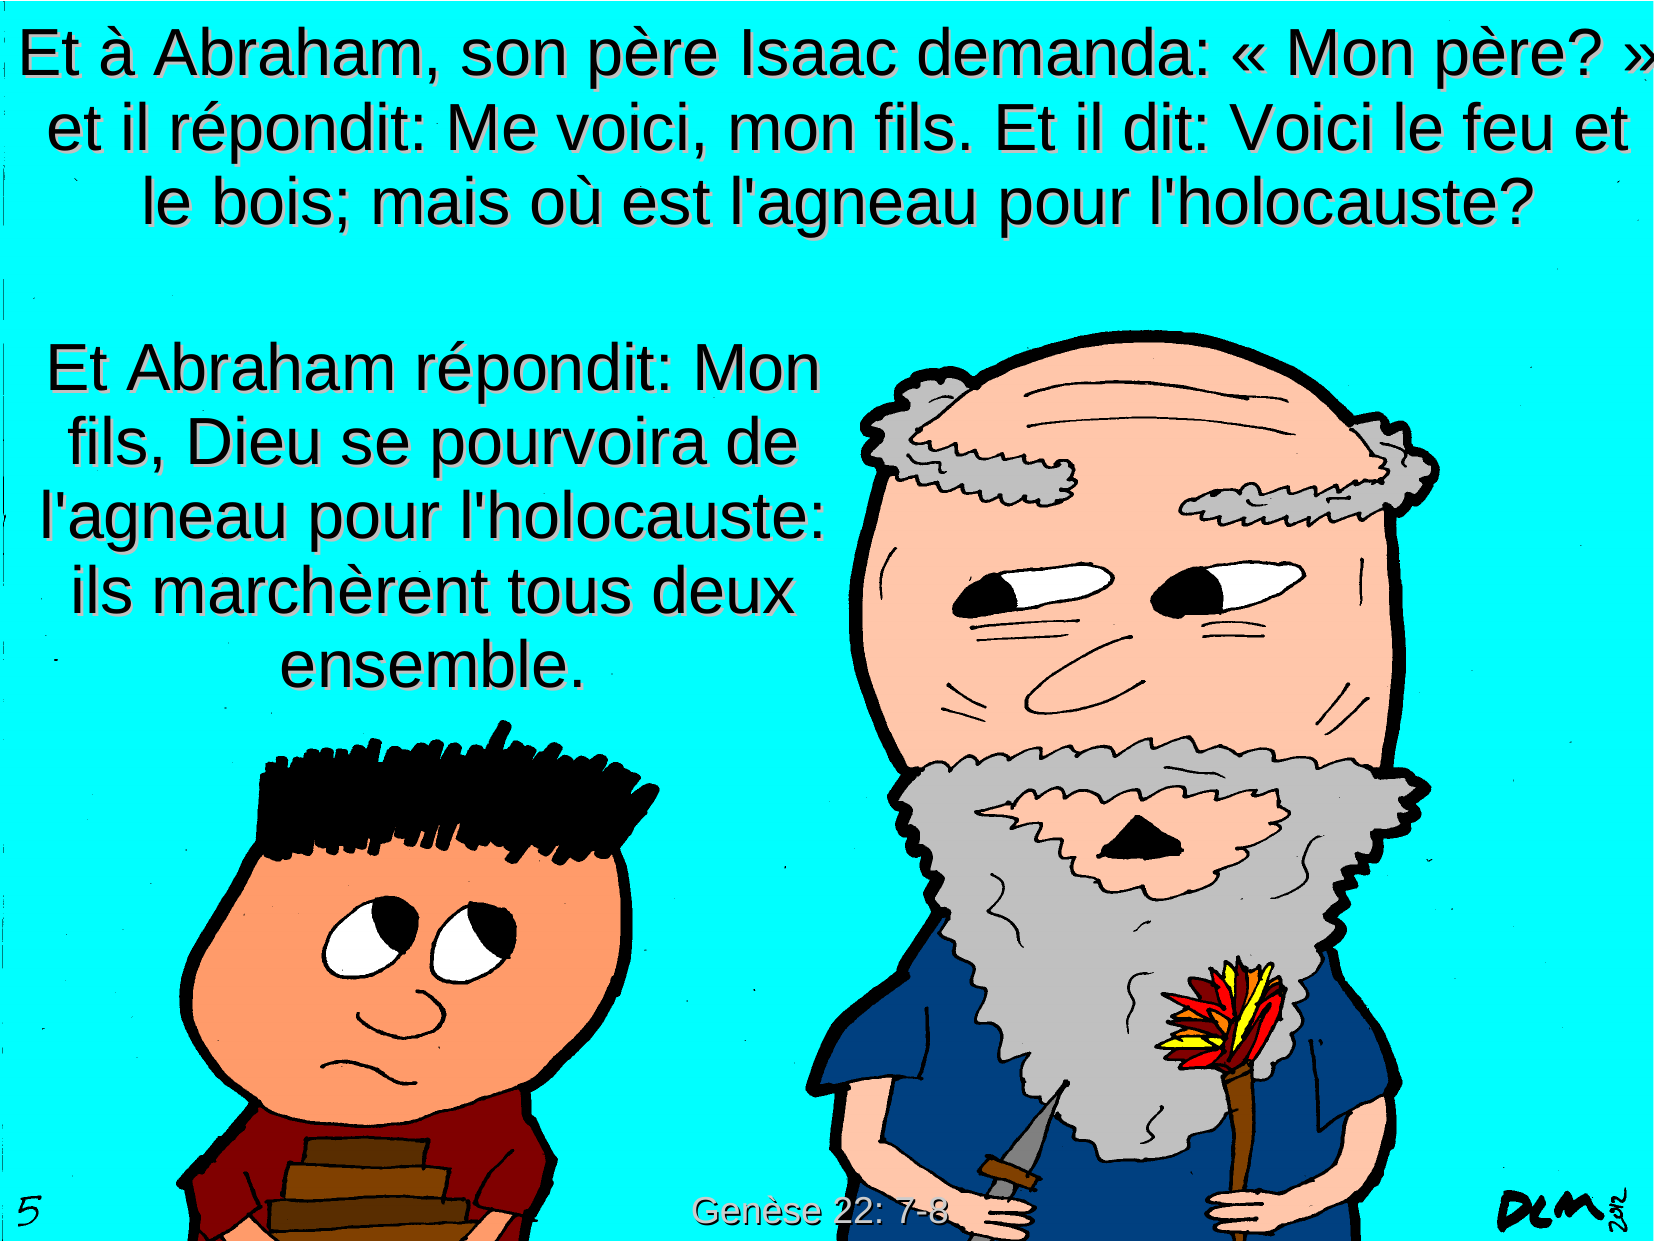

Et à Abraham, son père Isaac demanda: « Mon père? » et il répondit: Me voici, mon fils. Et il dit: Voici le feu et le bois; mais où est l'agneau pour l'holocauste?
Et Abraham répondit: Mon fils, Dieu se pourvoira de l'agneau pour l'holocauste: ils marchèrent tous deux ensemble.
Genèse 22: 7-8